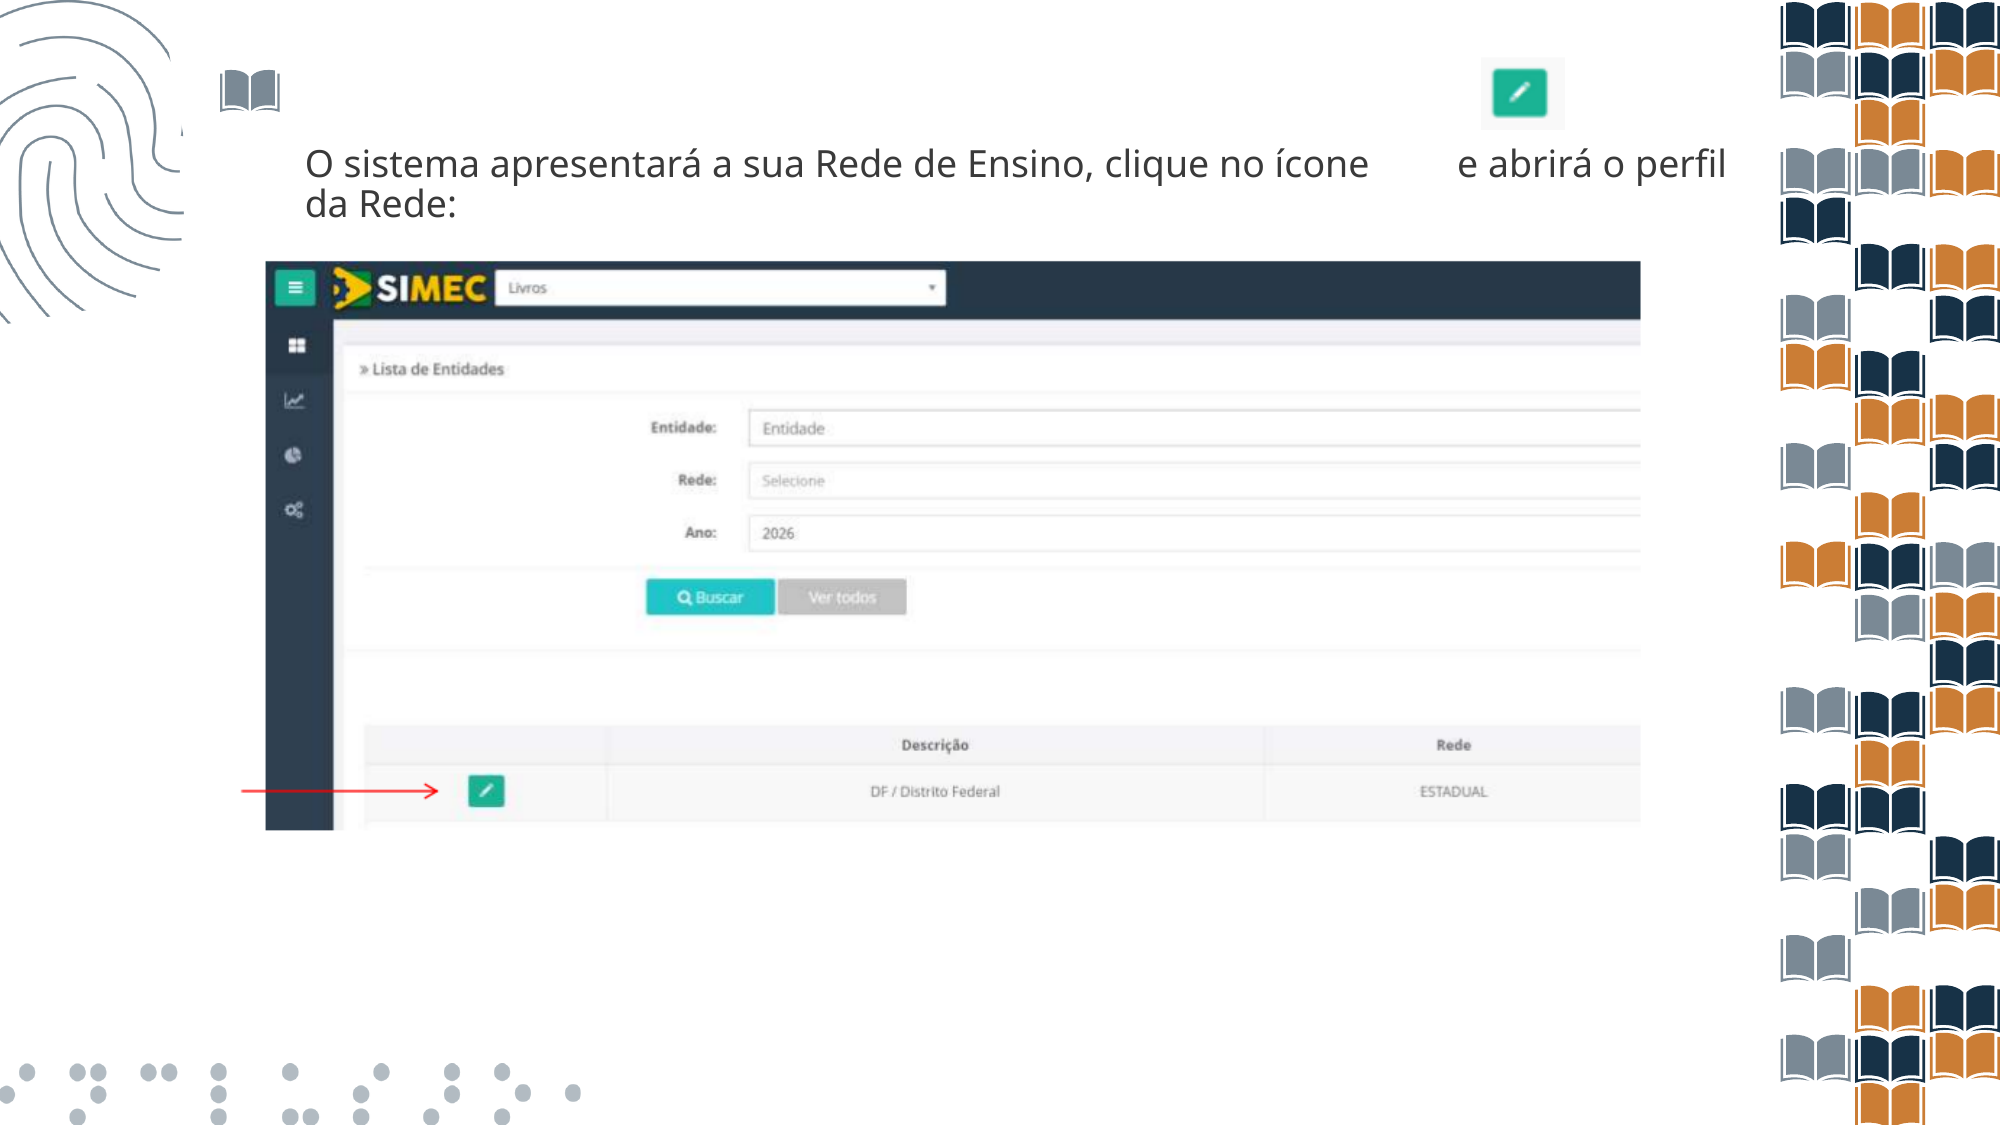

O sistema apresentará a sua Rede de Ensino, clique no ícone e abrirá o perfil da Rede: